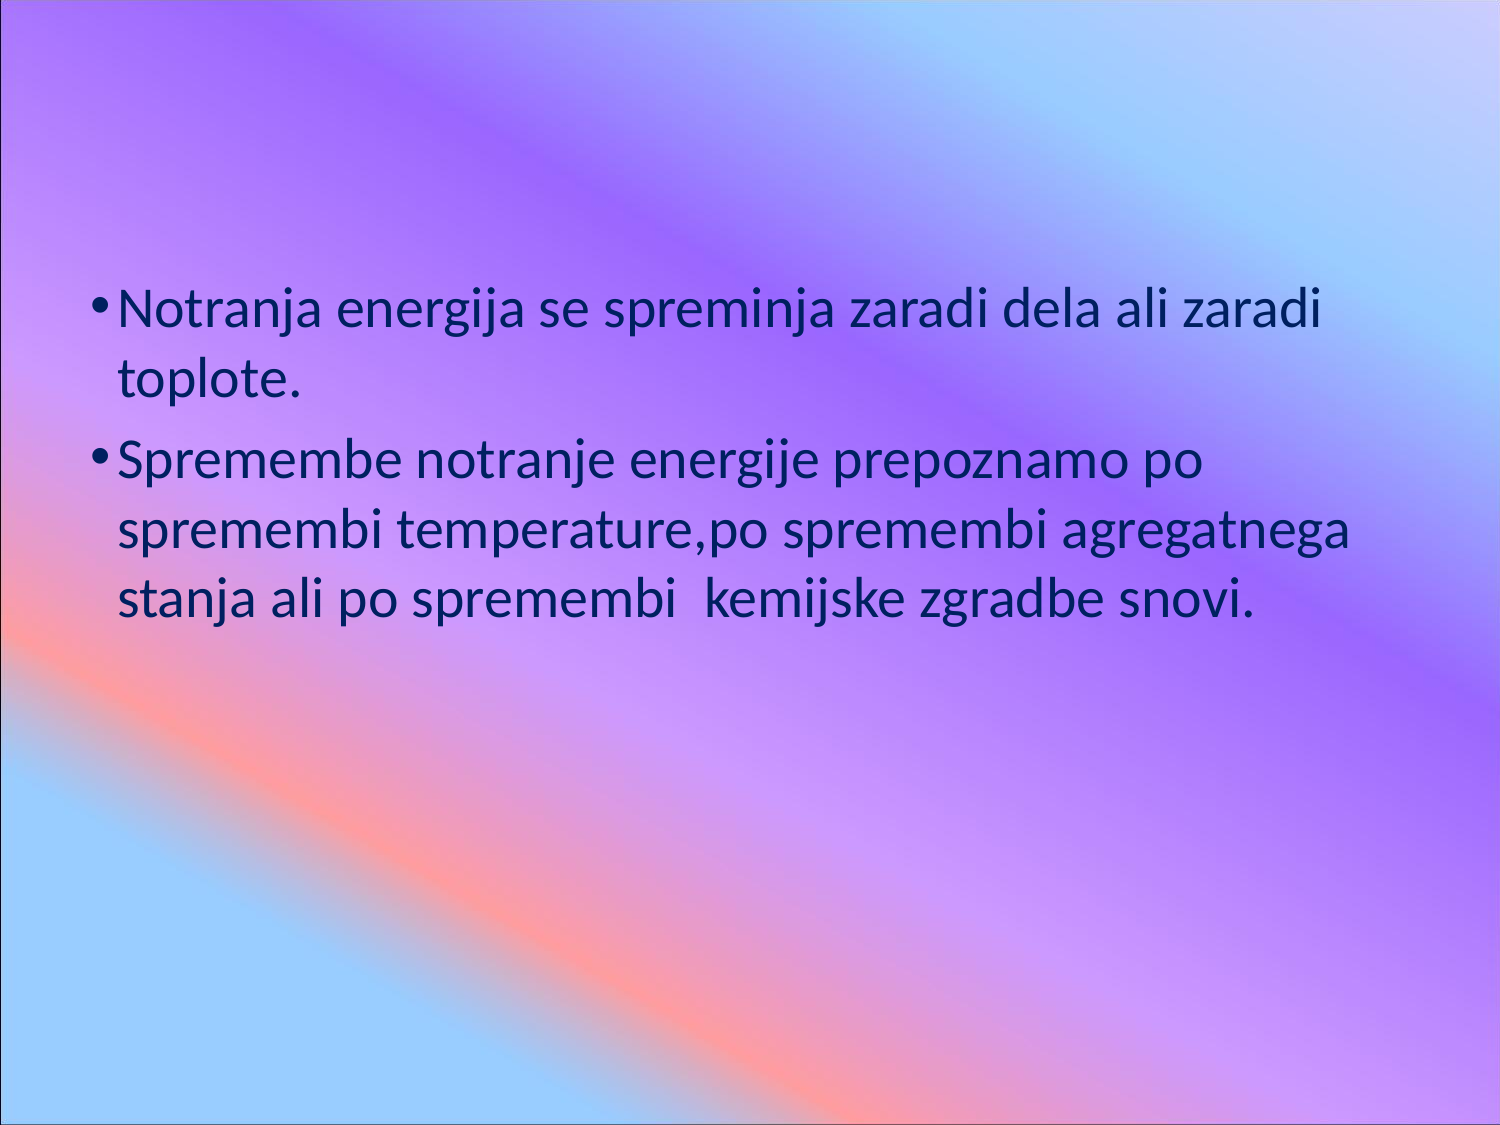

#
Notranja energija se spreminja zaradi dela ali zaradi toplote.
Spremembe notranje energije prepoznamo po spremembi temperature,po spremembi agregatnega stanja ali po spremembi kemijske zgradbe snovi.